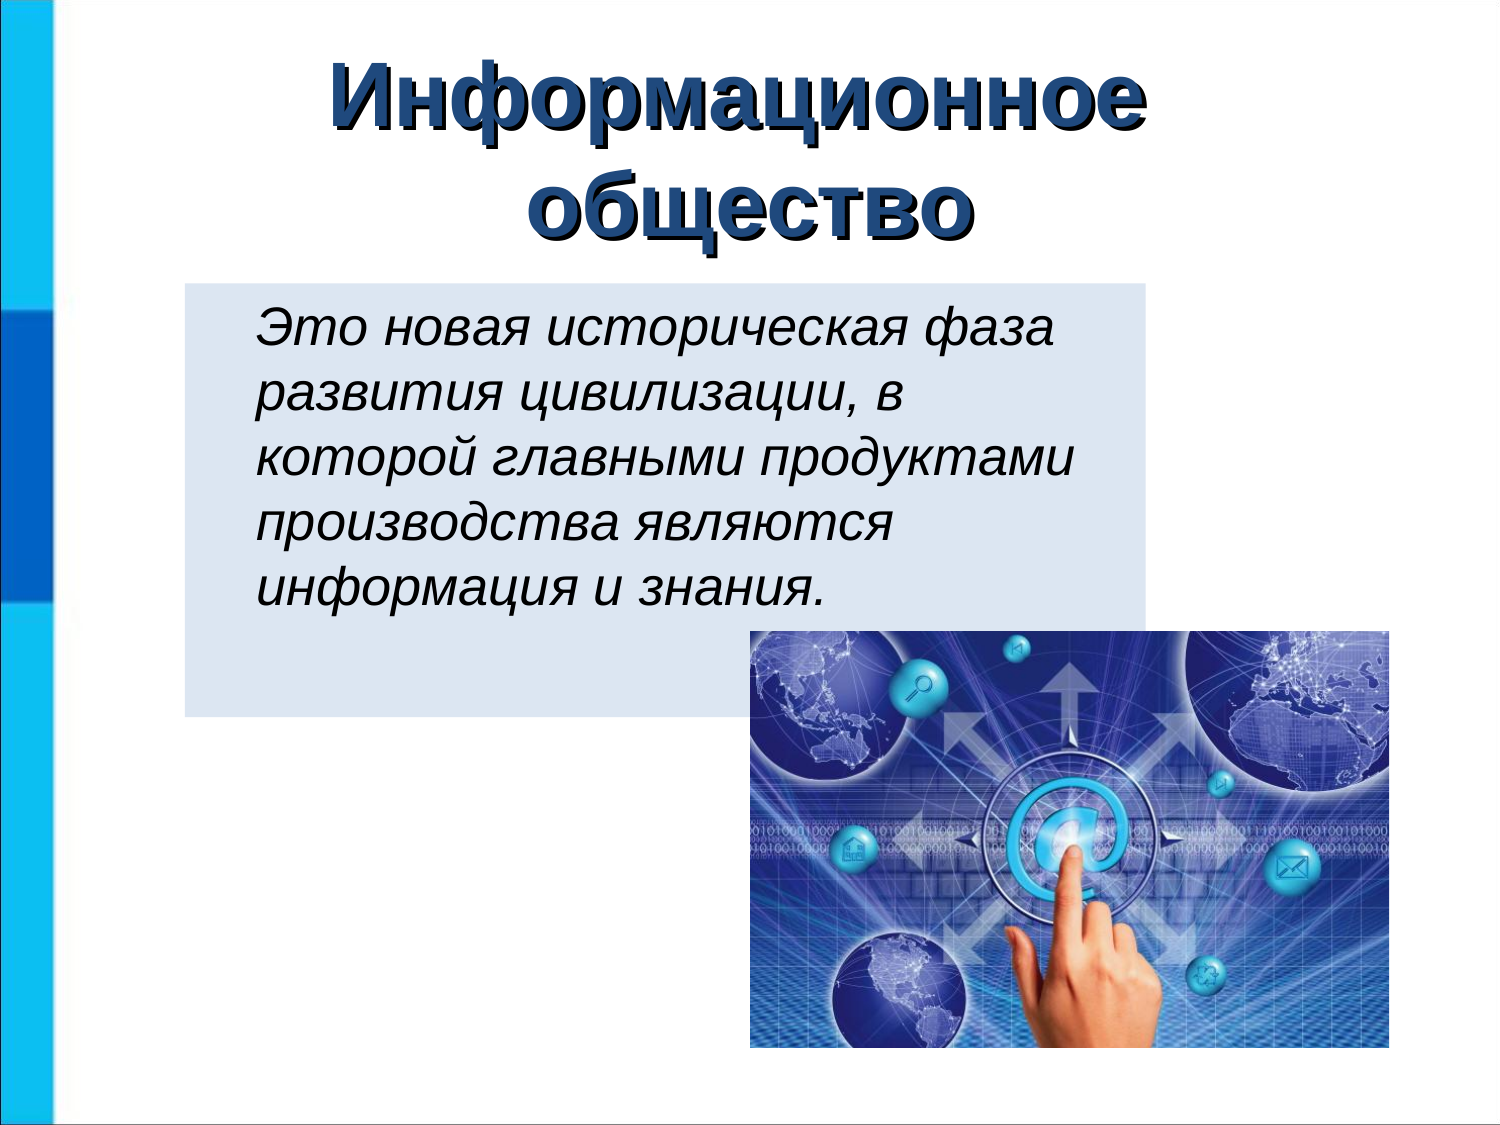

Информационное
общество
# Это новая историческая фаза развития цивилизации, в которой главными продуктами производства являются информация и знания.